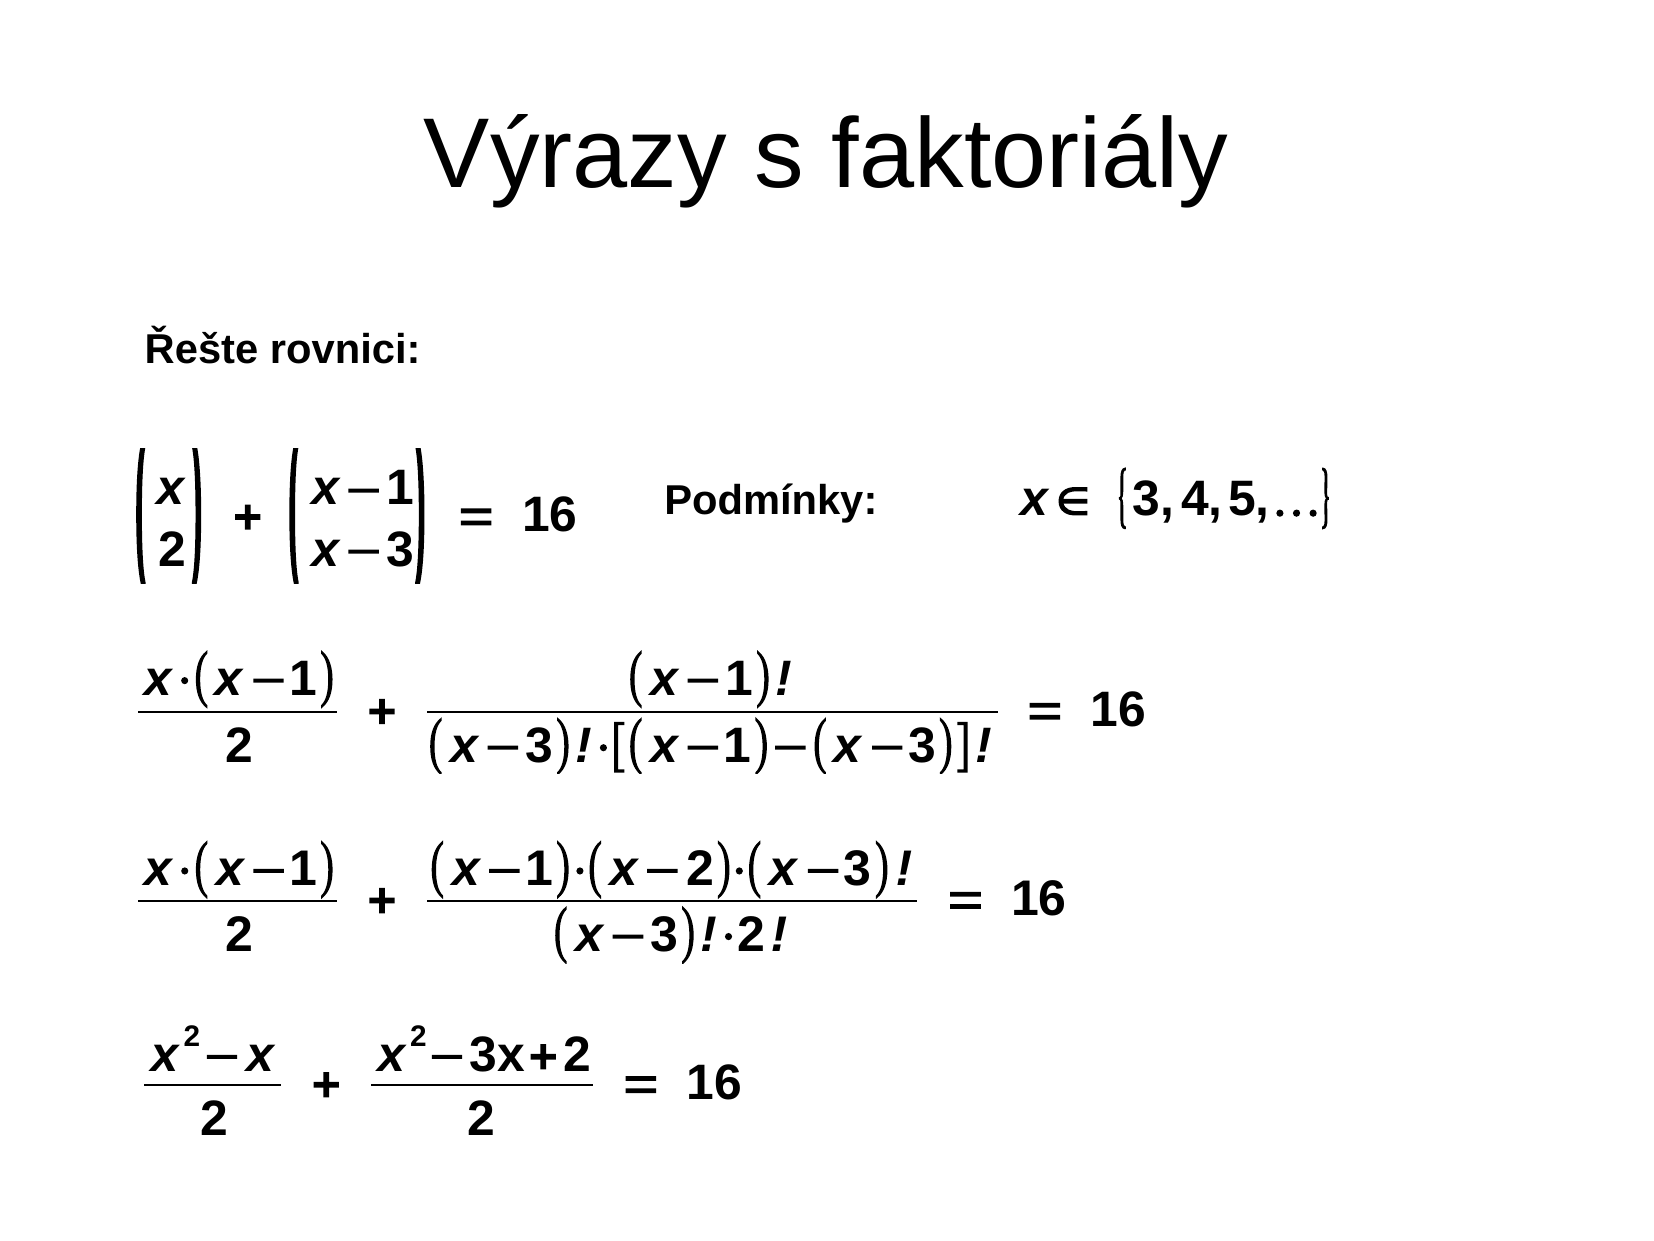

# Výrazy s faktoriály
Řešte rovnici:
Podmínky: